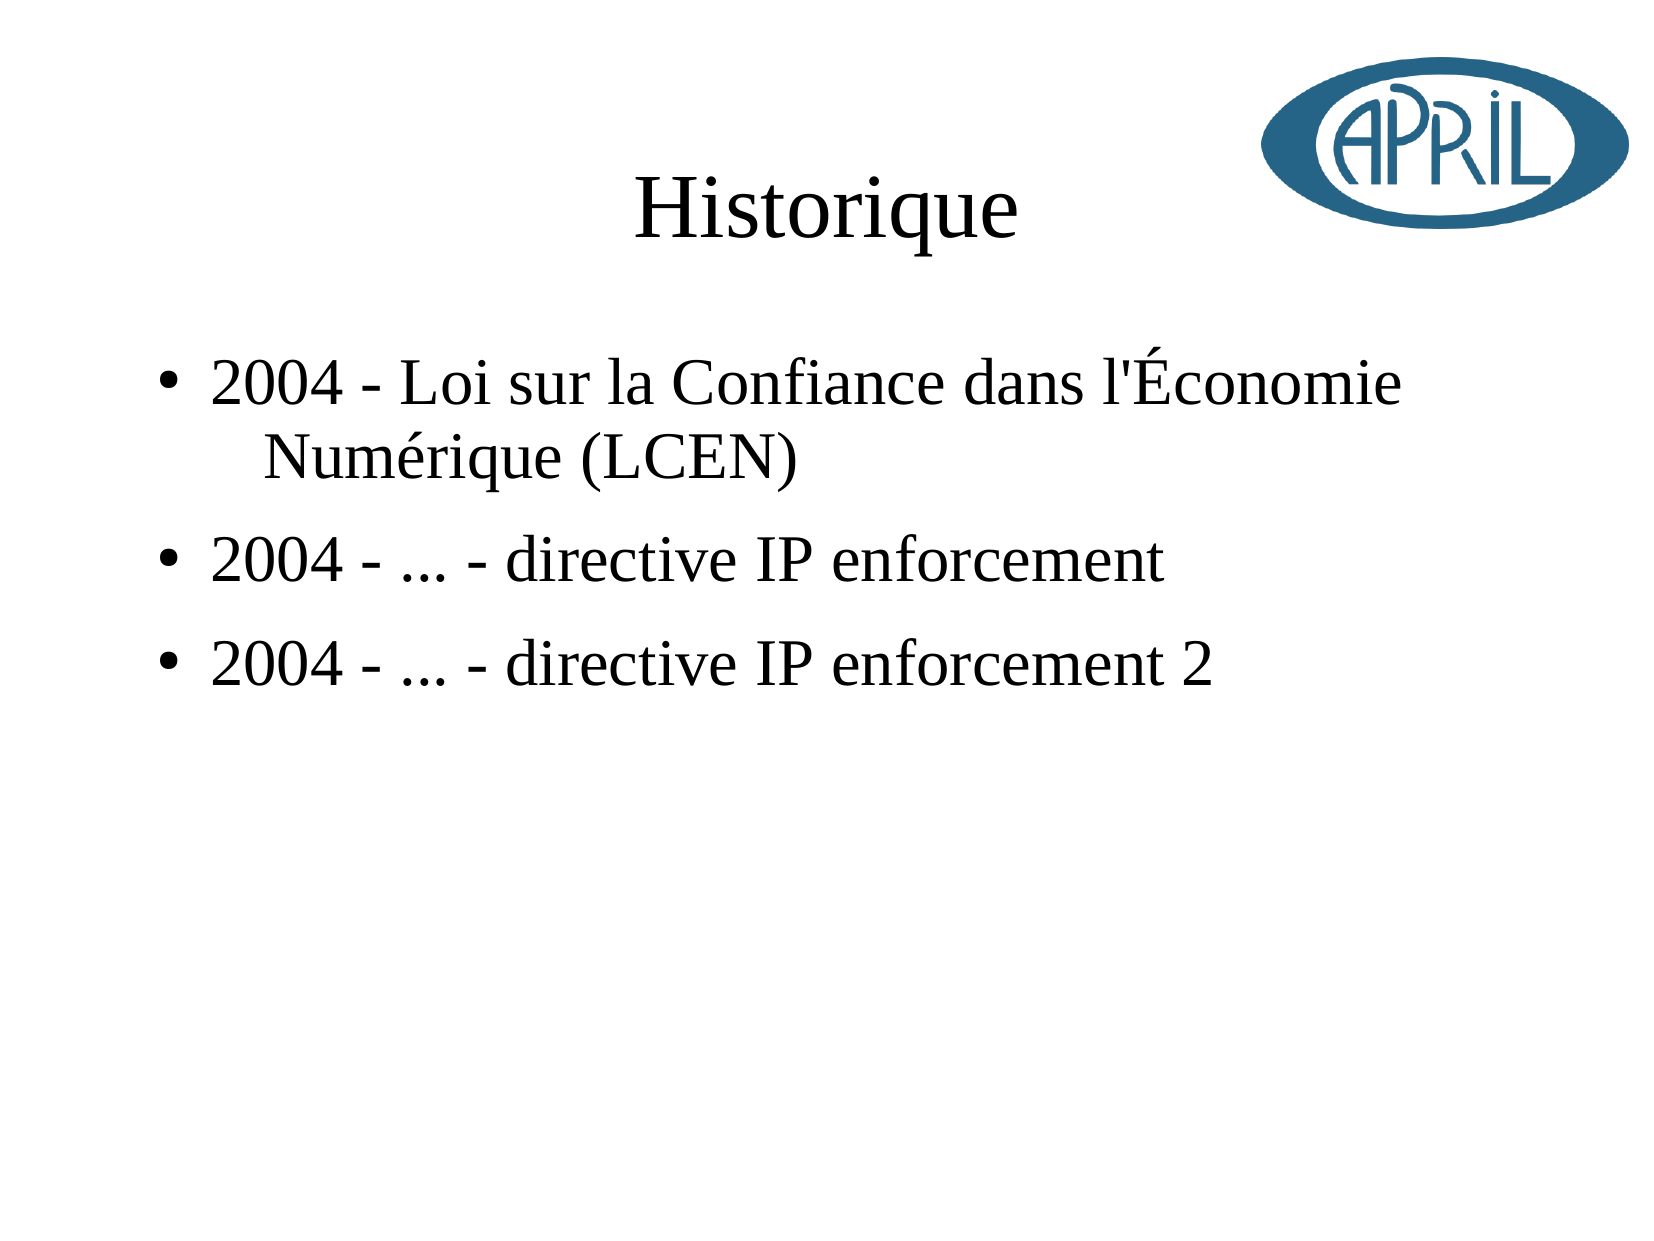

# Historique
2004 - Loi sur la Confiance dans l'Économie Numérique (LCEN)
2004 - ... - directive IP enforcement
2004 - ... - directive IP enforcement 2